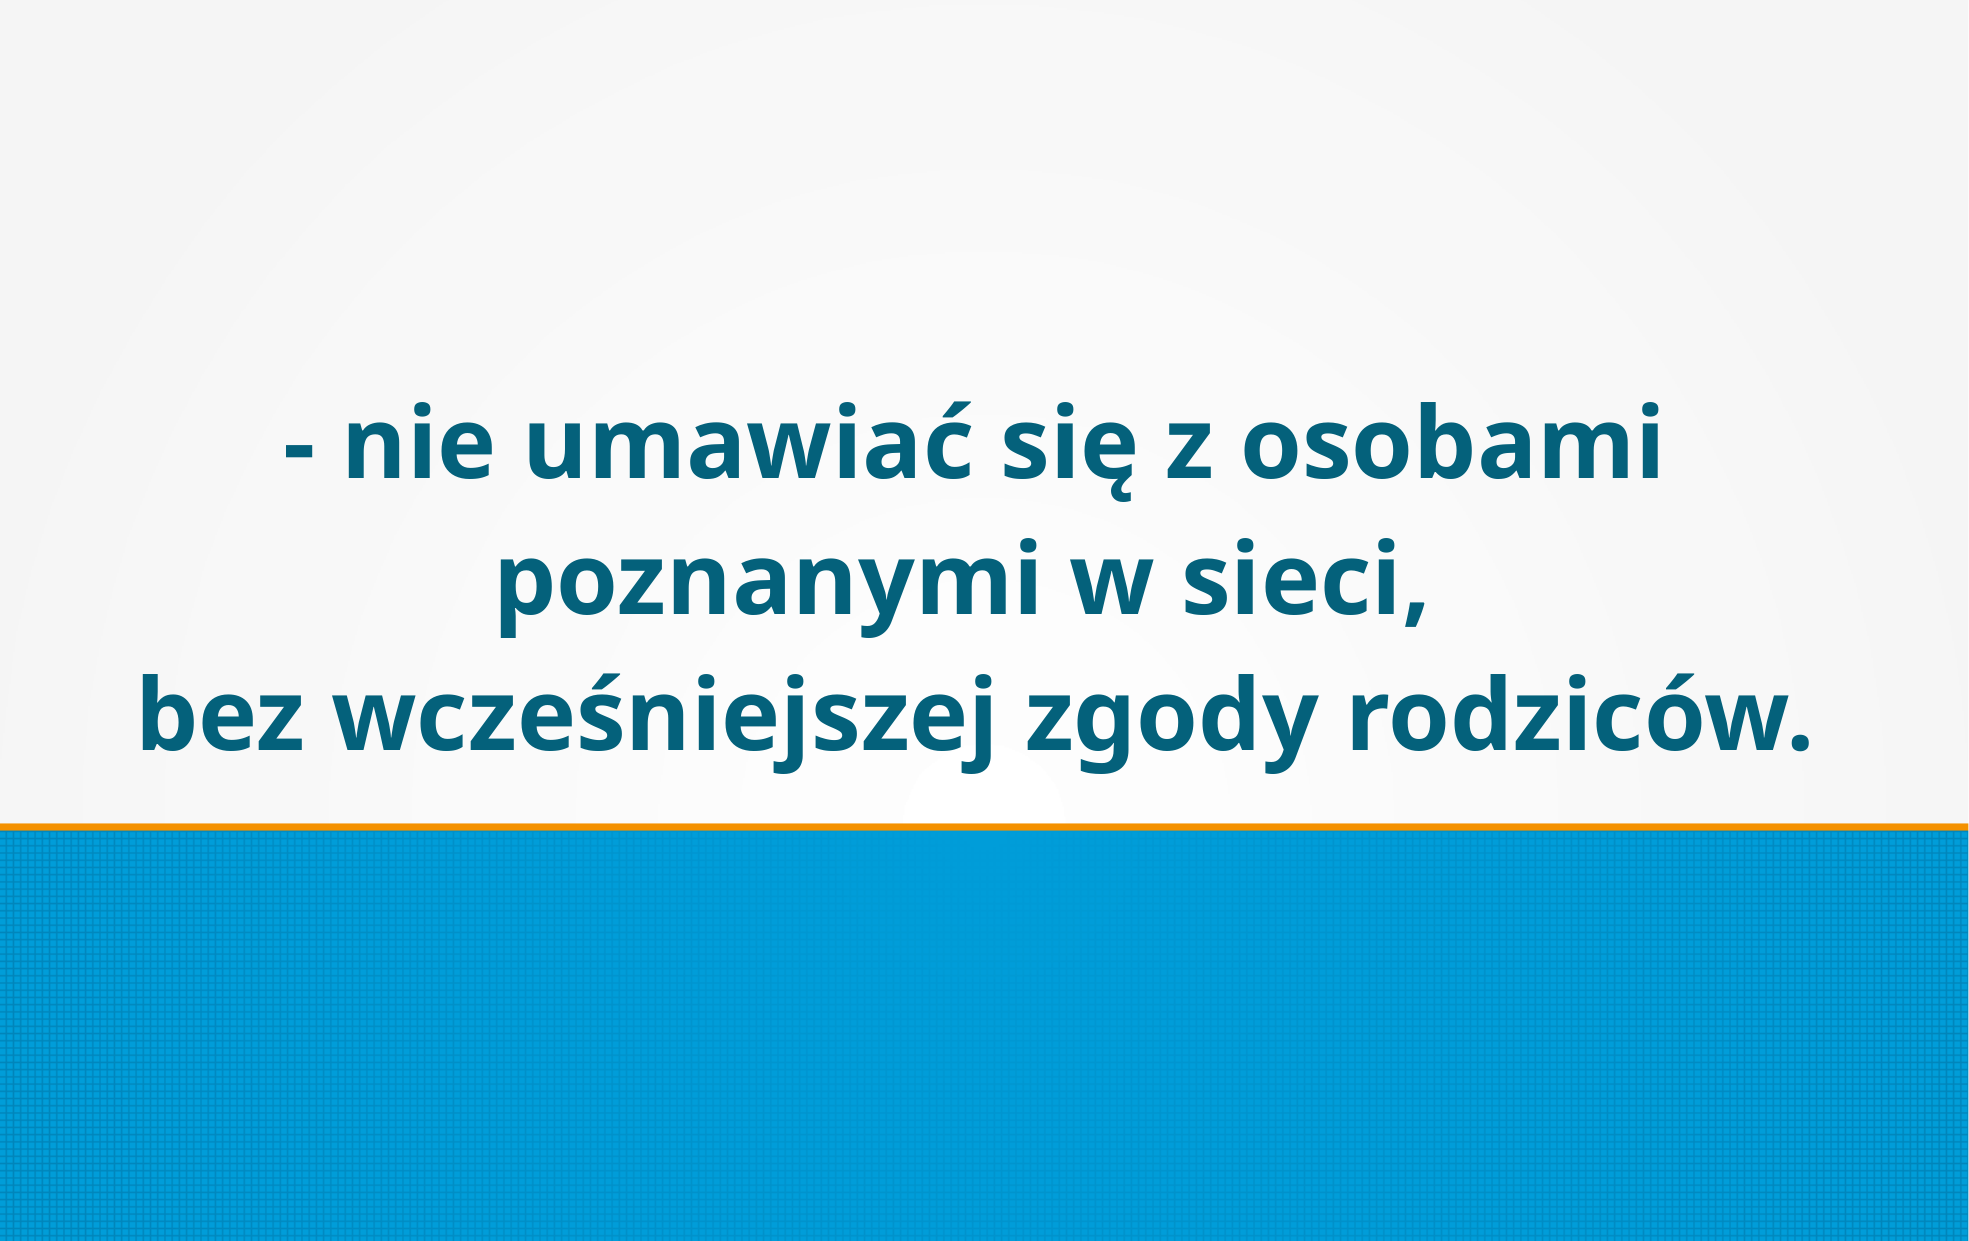

# - nie umawiać się z osobami poznanymi w sieci, bez wcześniejszej zgody rodziców.